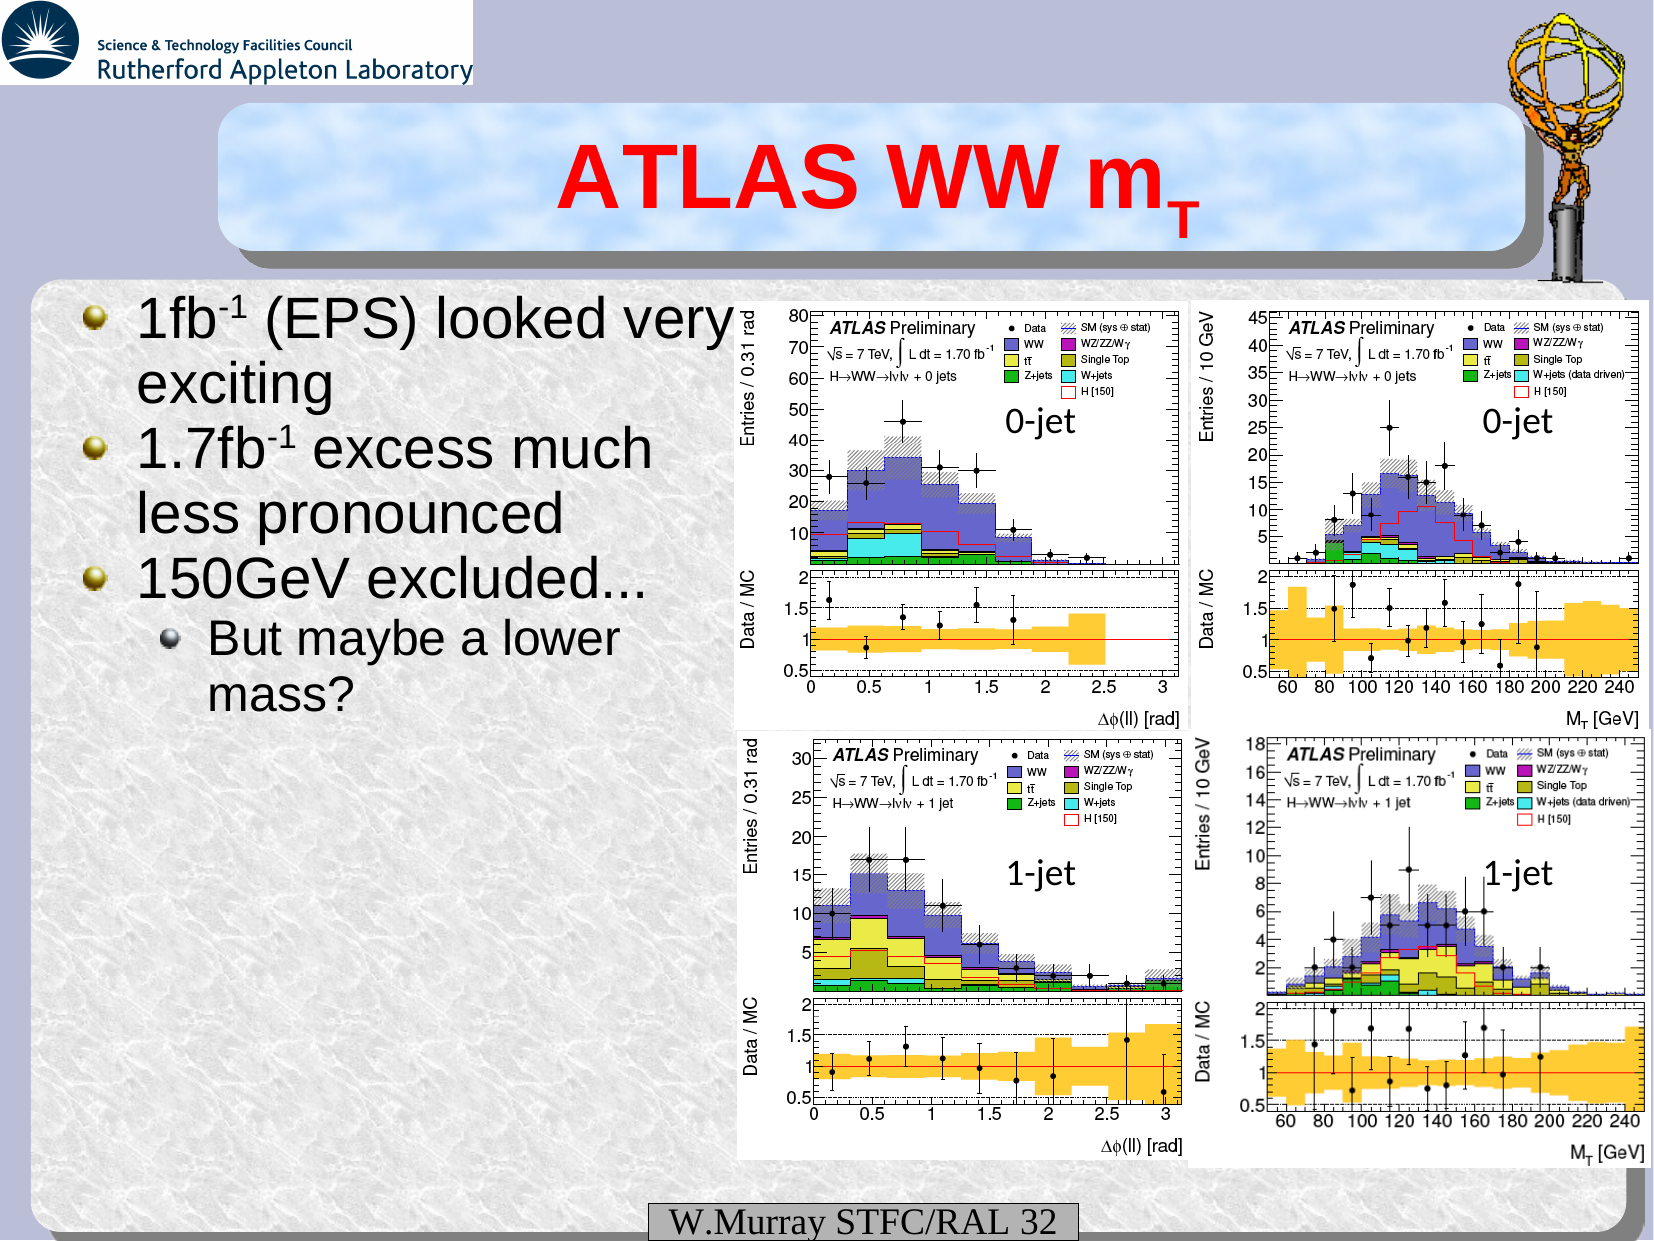

# ATLAS WW mT
1fb-1 (EPS) looked very exciting
1.7fb-1 excess much less pronounced
150GeV excluded...
But maybe a lower mass?
0-jet
0-jet
0-jet
0-jet
0-jet
0-jet
0-jet
0-jet
1-jet
1-jet
1-jet
1-jet
1-jet
1-jet
1-jet
1-jet